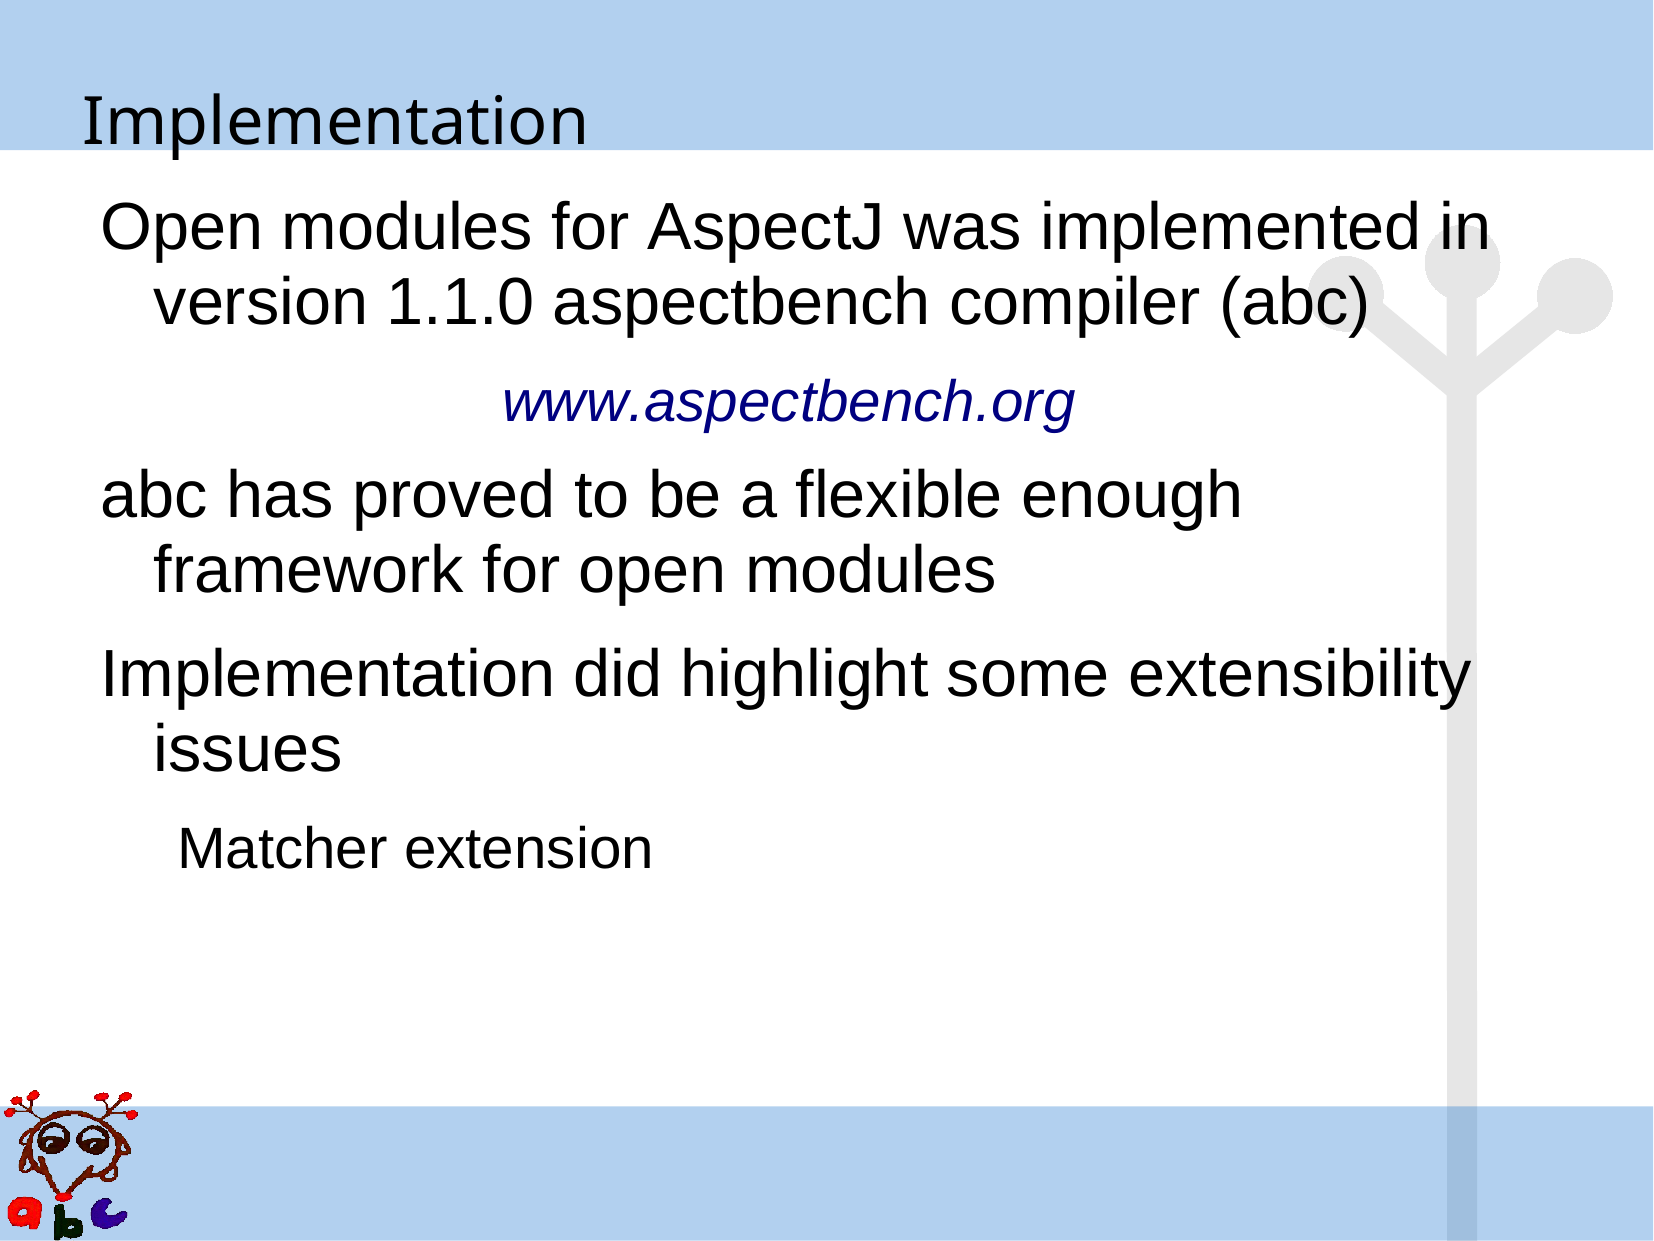

# Implementation
Open modules for AspectJ was implemented in version 1.1.0 aspectbench compiler (abc)
 www.aspectbench.org
abc has proved to be a flexible enough framework for open modules
Implementation did highlight some extensibility issues
Matcher extension